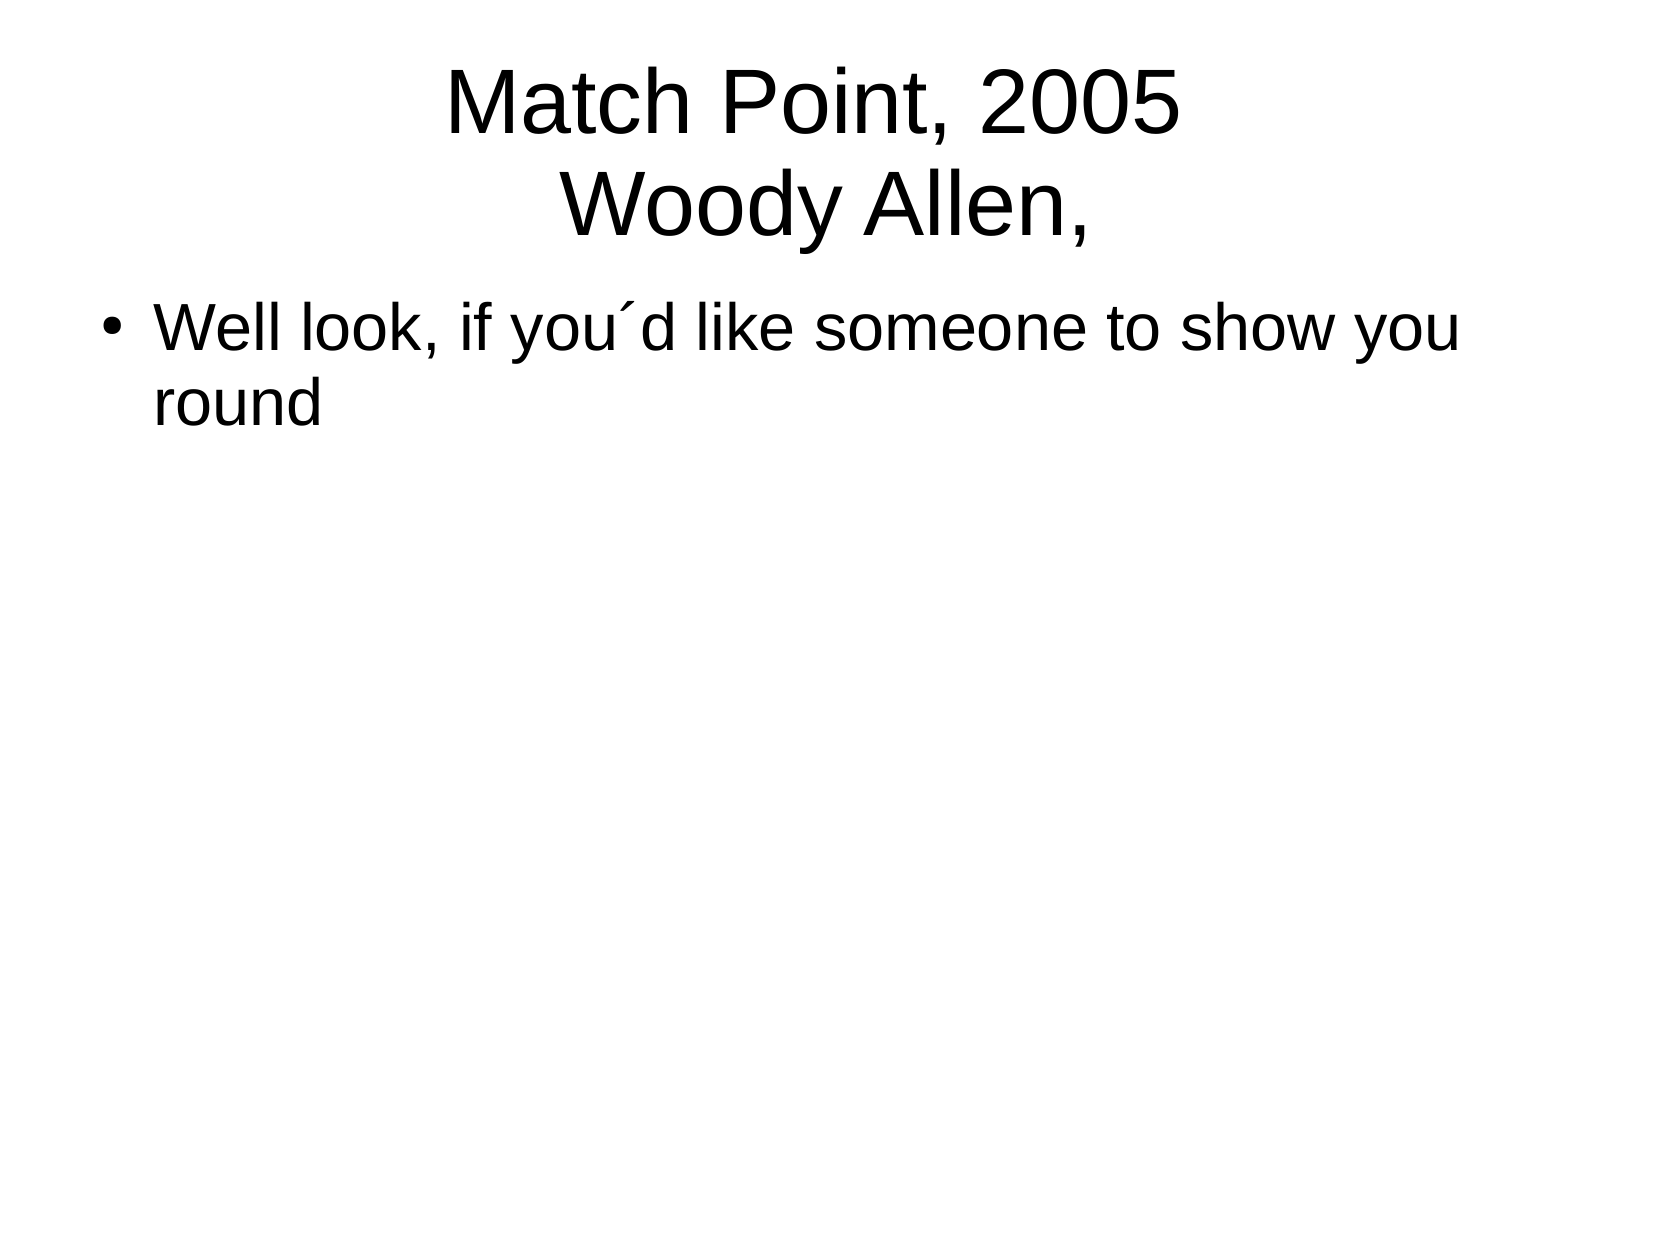

# Match Point, 2005 Woody Allen,
Well look, if you´d like someone to show you round